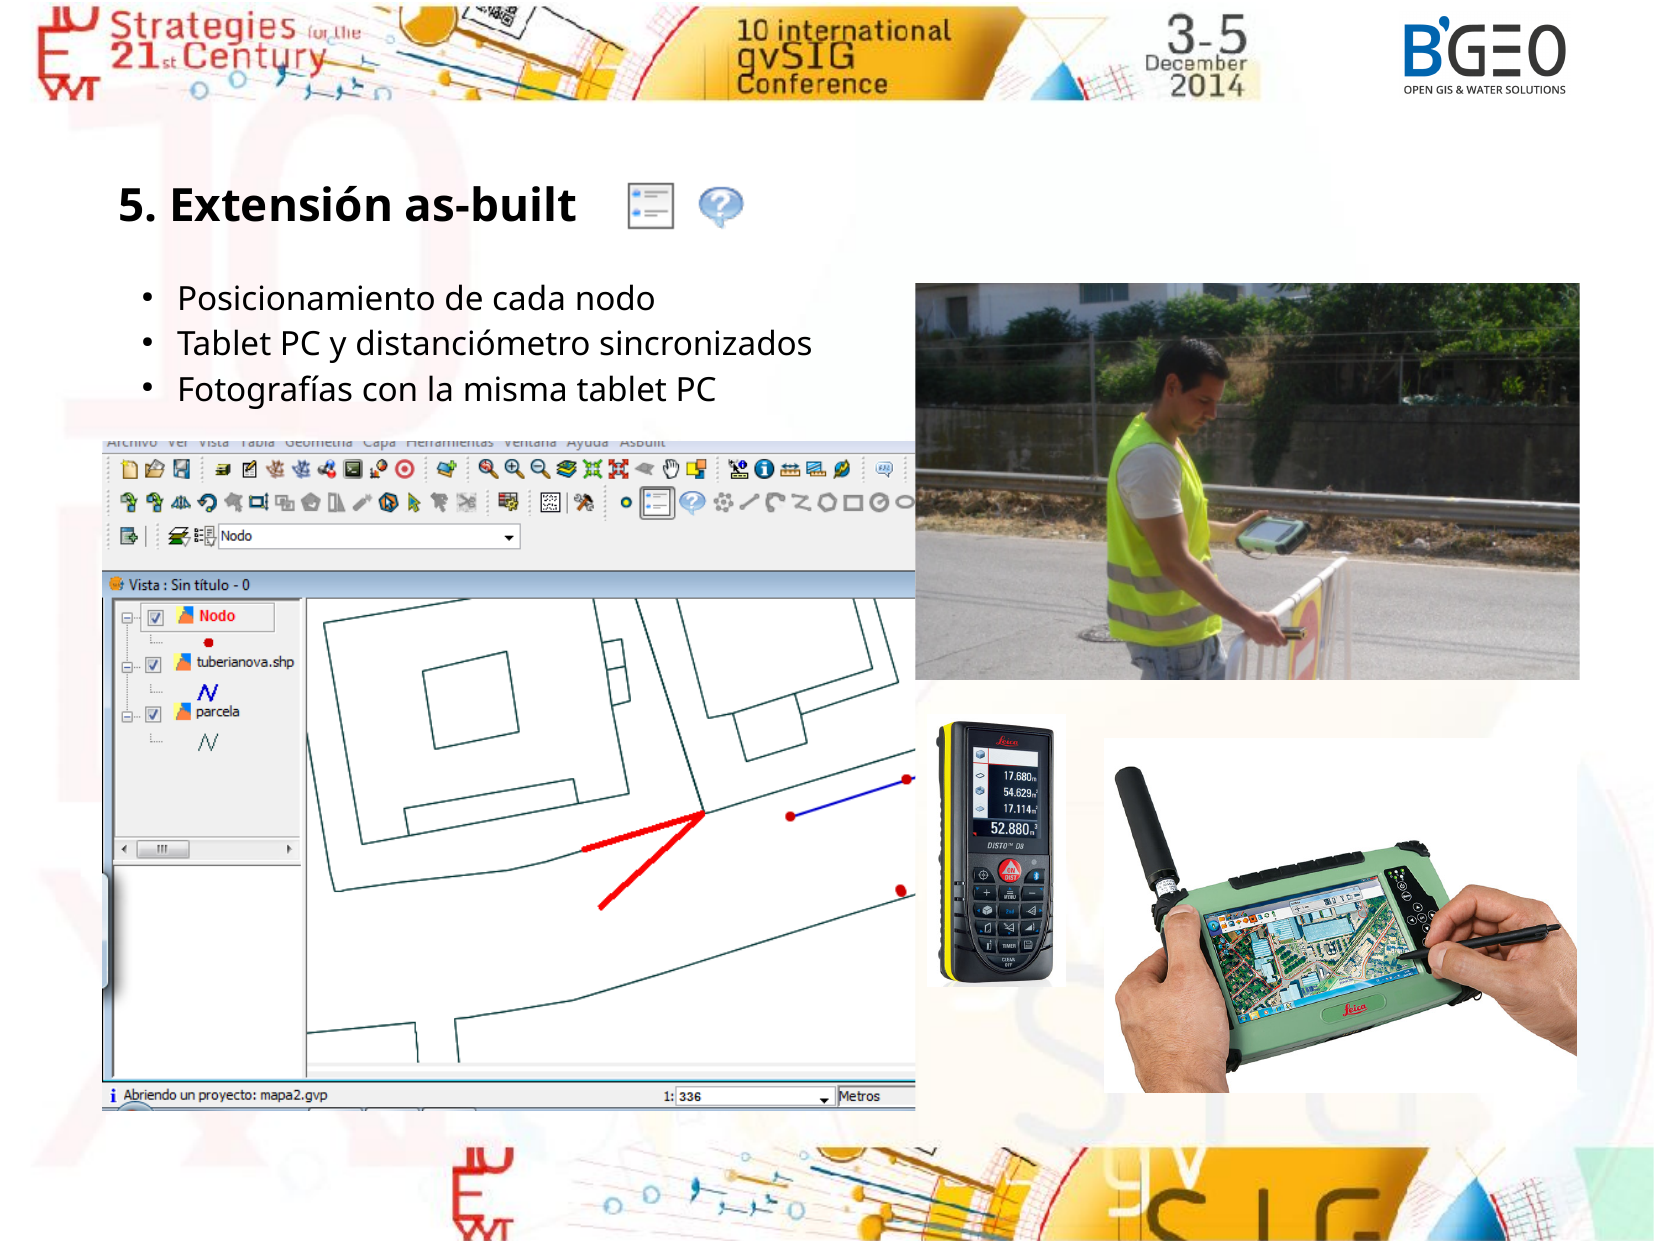

5. Extensión as-built
Posicionamiento de cada nodo
Tablet PC y distanciómetro sincronizados
Fotografías con la misma tablet PC